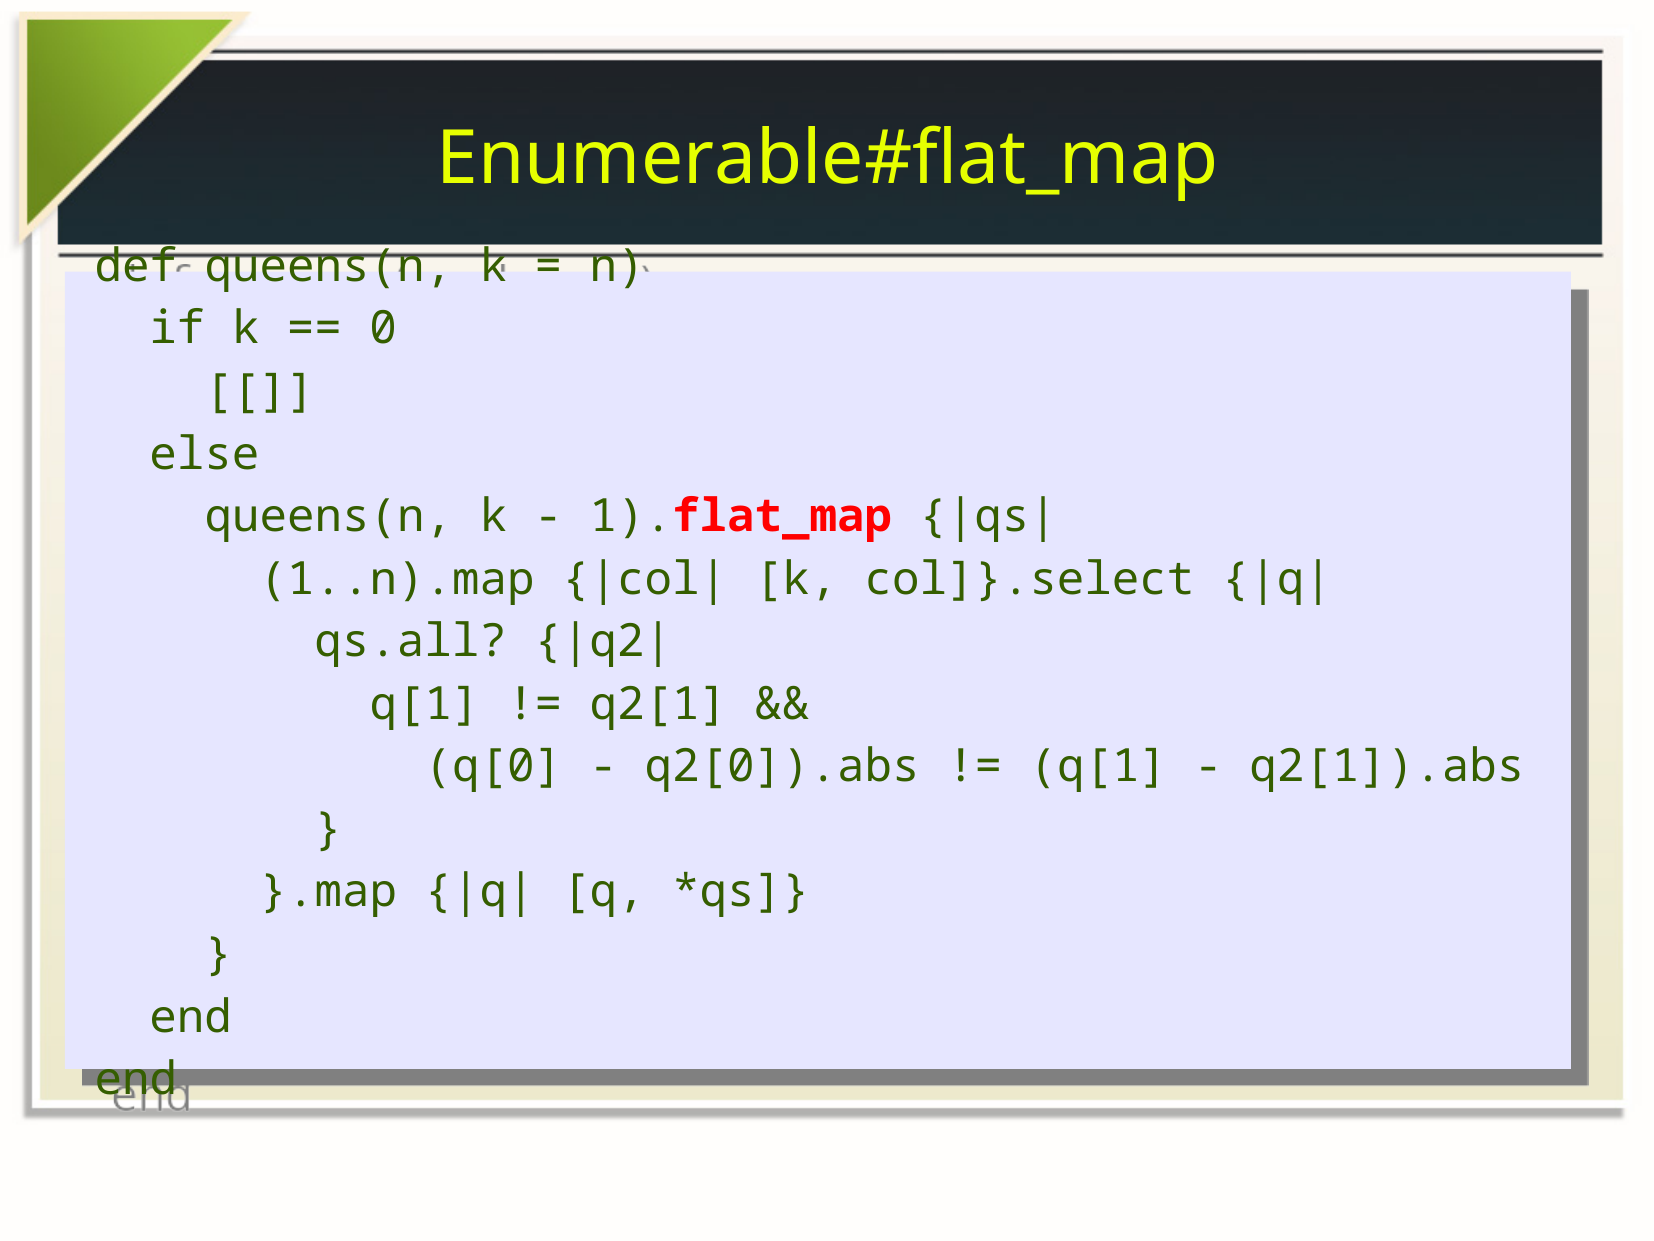

# Enumerable#flat_map
def queens(n, k = n)
 if k == 0
 [[]]
 else
 queens(n, k - 1).flat_map {|qs|
 (1..n).map {|col| [k, col]}.select {|q|
 qs.all? {|q2|
 q[1] != q2[1] &&
 (q[0] - q2[0]).abs != (q[1] - q2[1]).abs
 }
 }.map {|q| [q, *qs]}
 }
 end
end